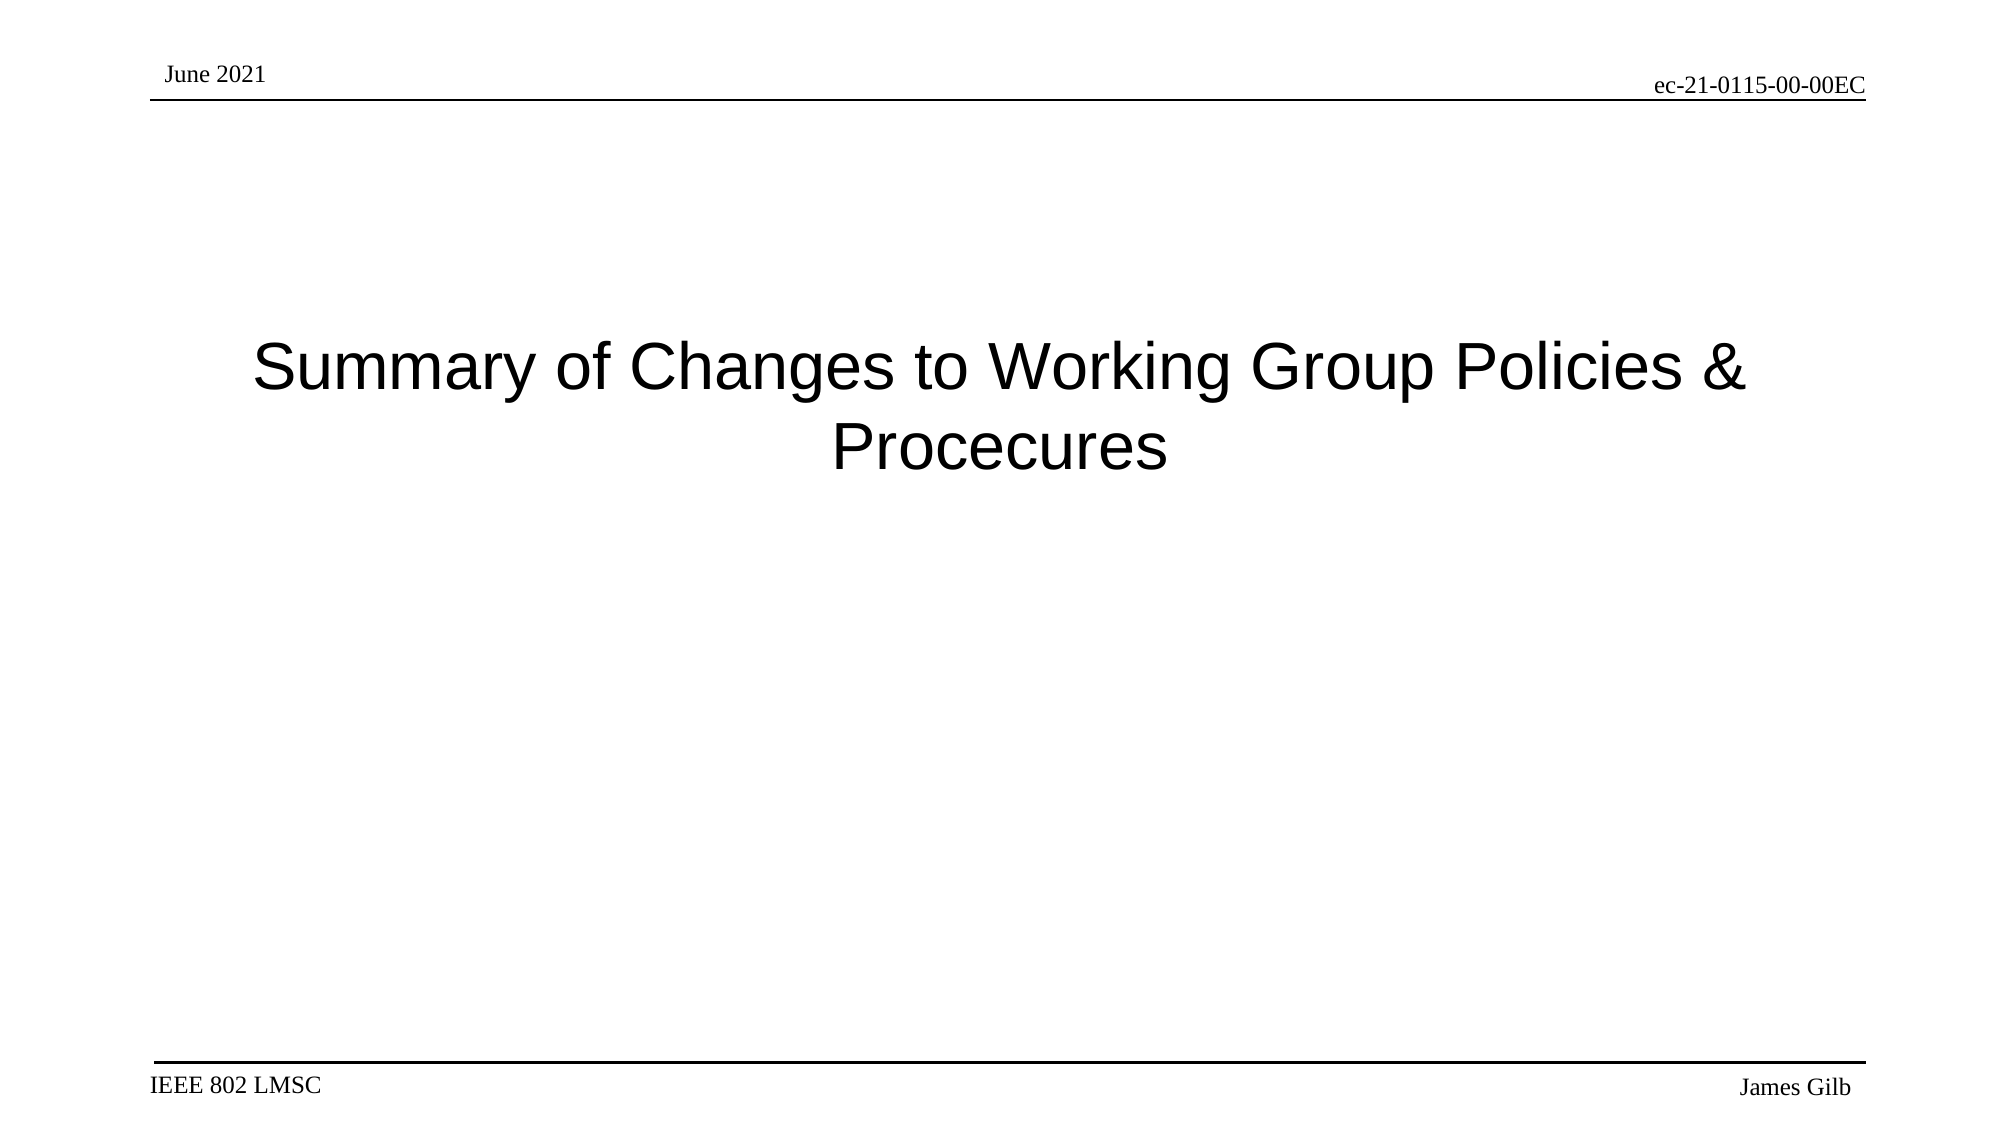

# Summary of Changes to Working Group Policies & Procecures